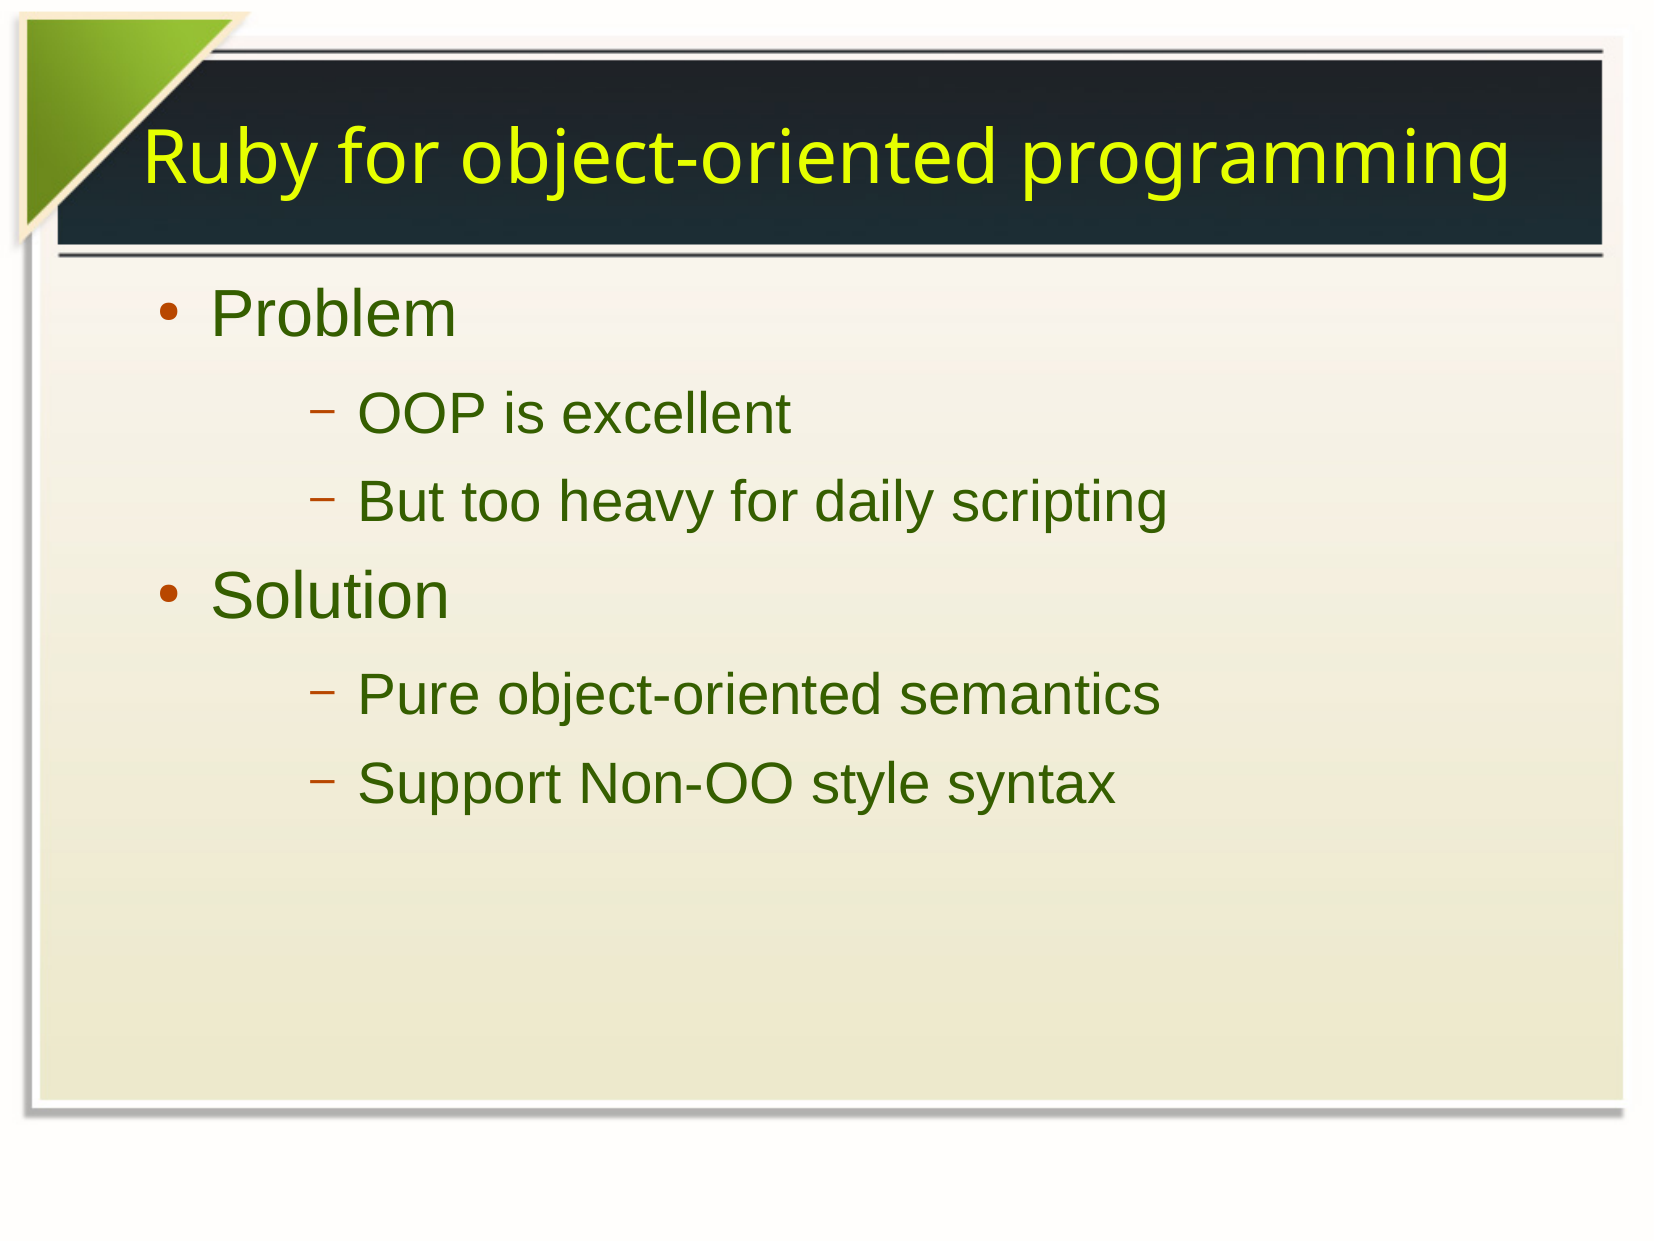

# Ruby for object-oriented programming
Problem
OOP is excellent
But too heavy for daily scripting
Solution
Pure object-oriented semantics
Support Non-OO style syntax